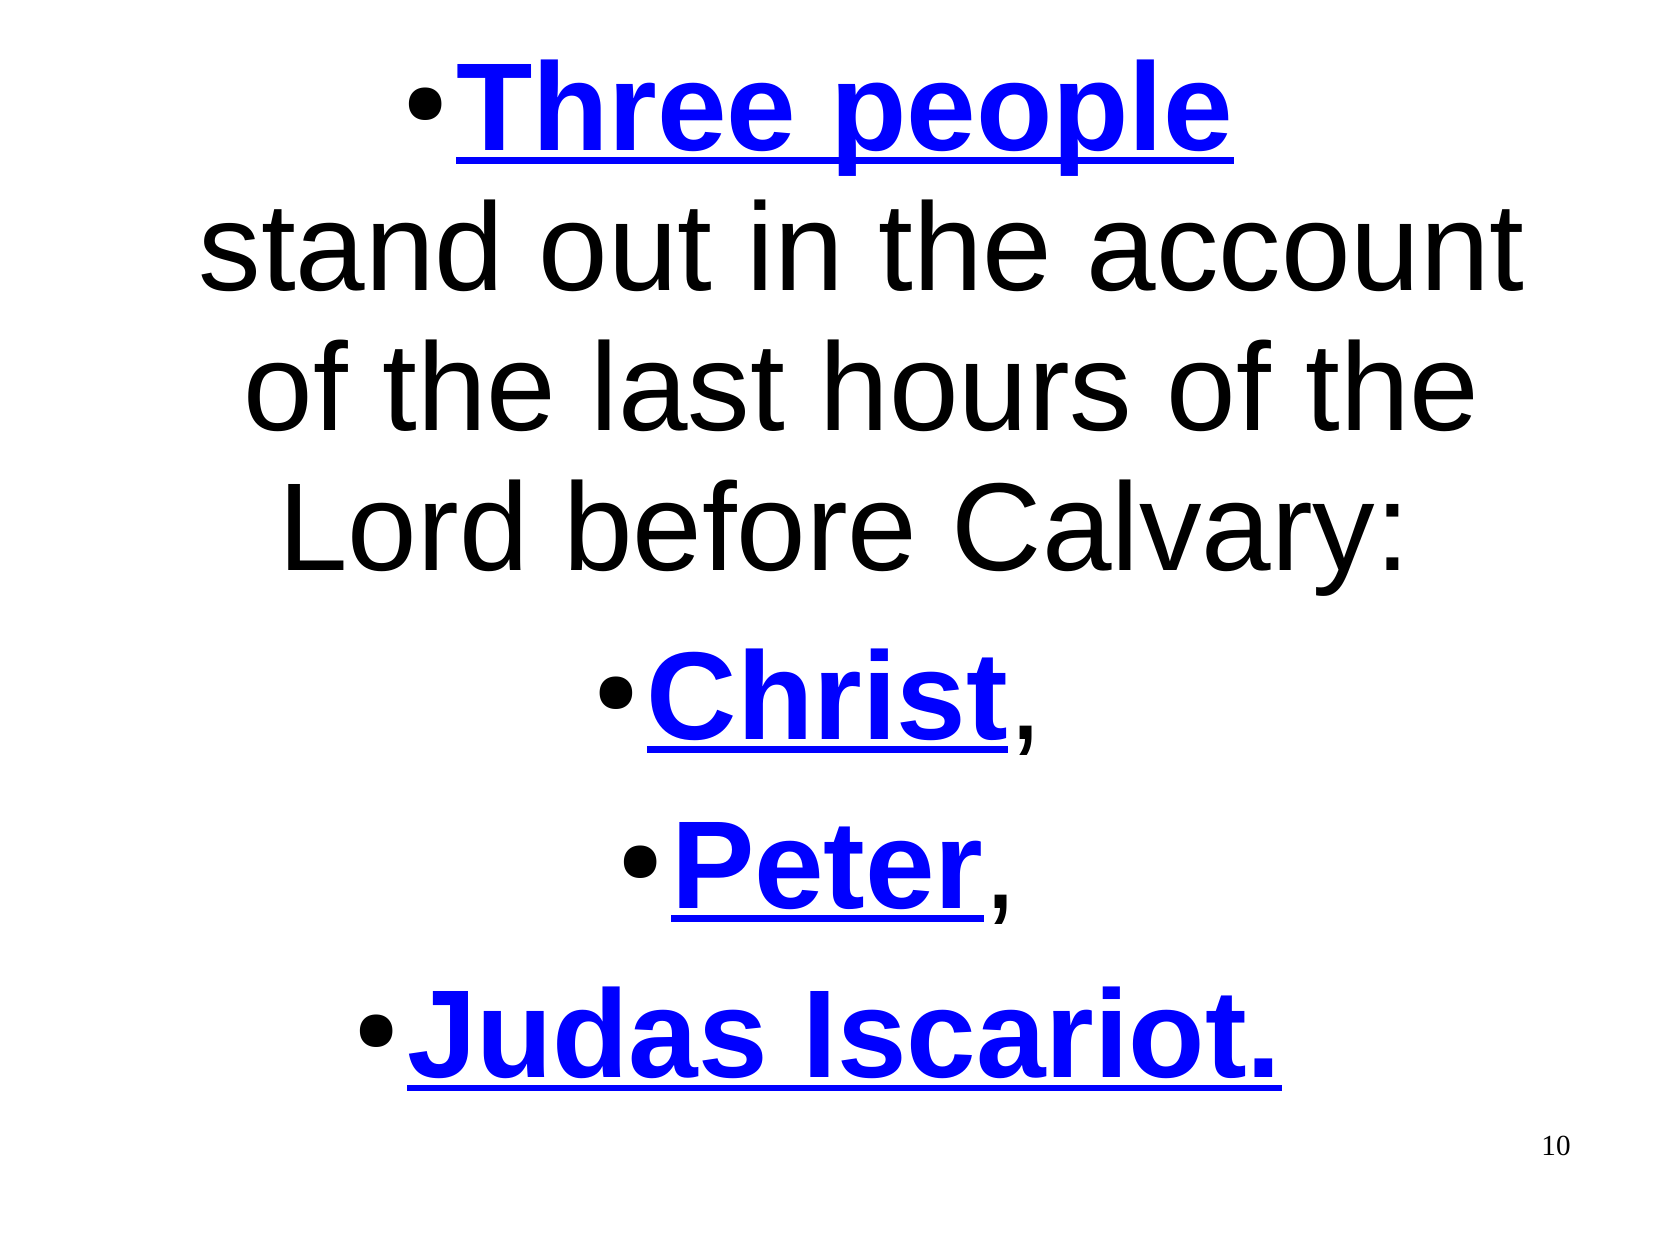

# Three people stand out in the account of the last hours of the Lord before Calvary:
Christ,
Peter,
Judas Iscariot.
10